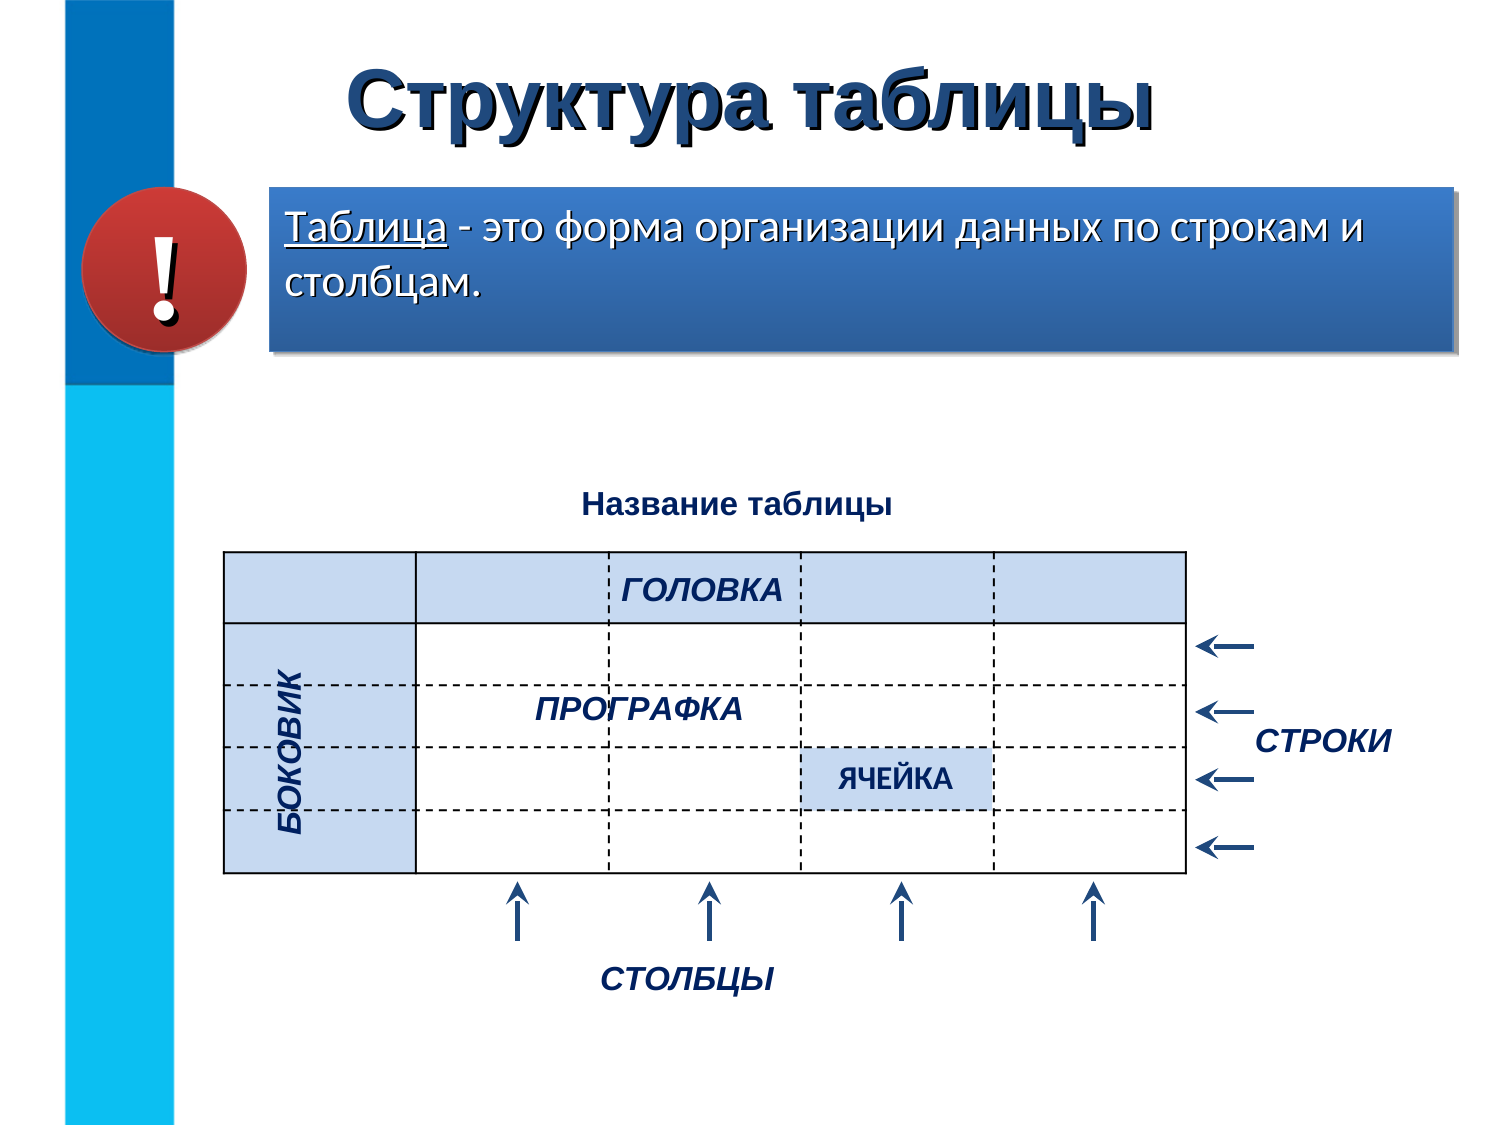

# Структура таблицы
!
Таблица - это форма организации данных по строкам и столбцам.
Название таблицы
ГОЛОВКА
ПРОГРАФКА
СТРОКИ
БОКОВИК
ЯЧЕЙКА
СТОЛБЦЫ